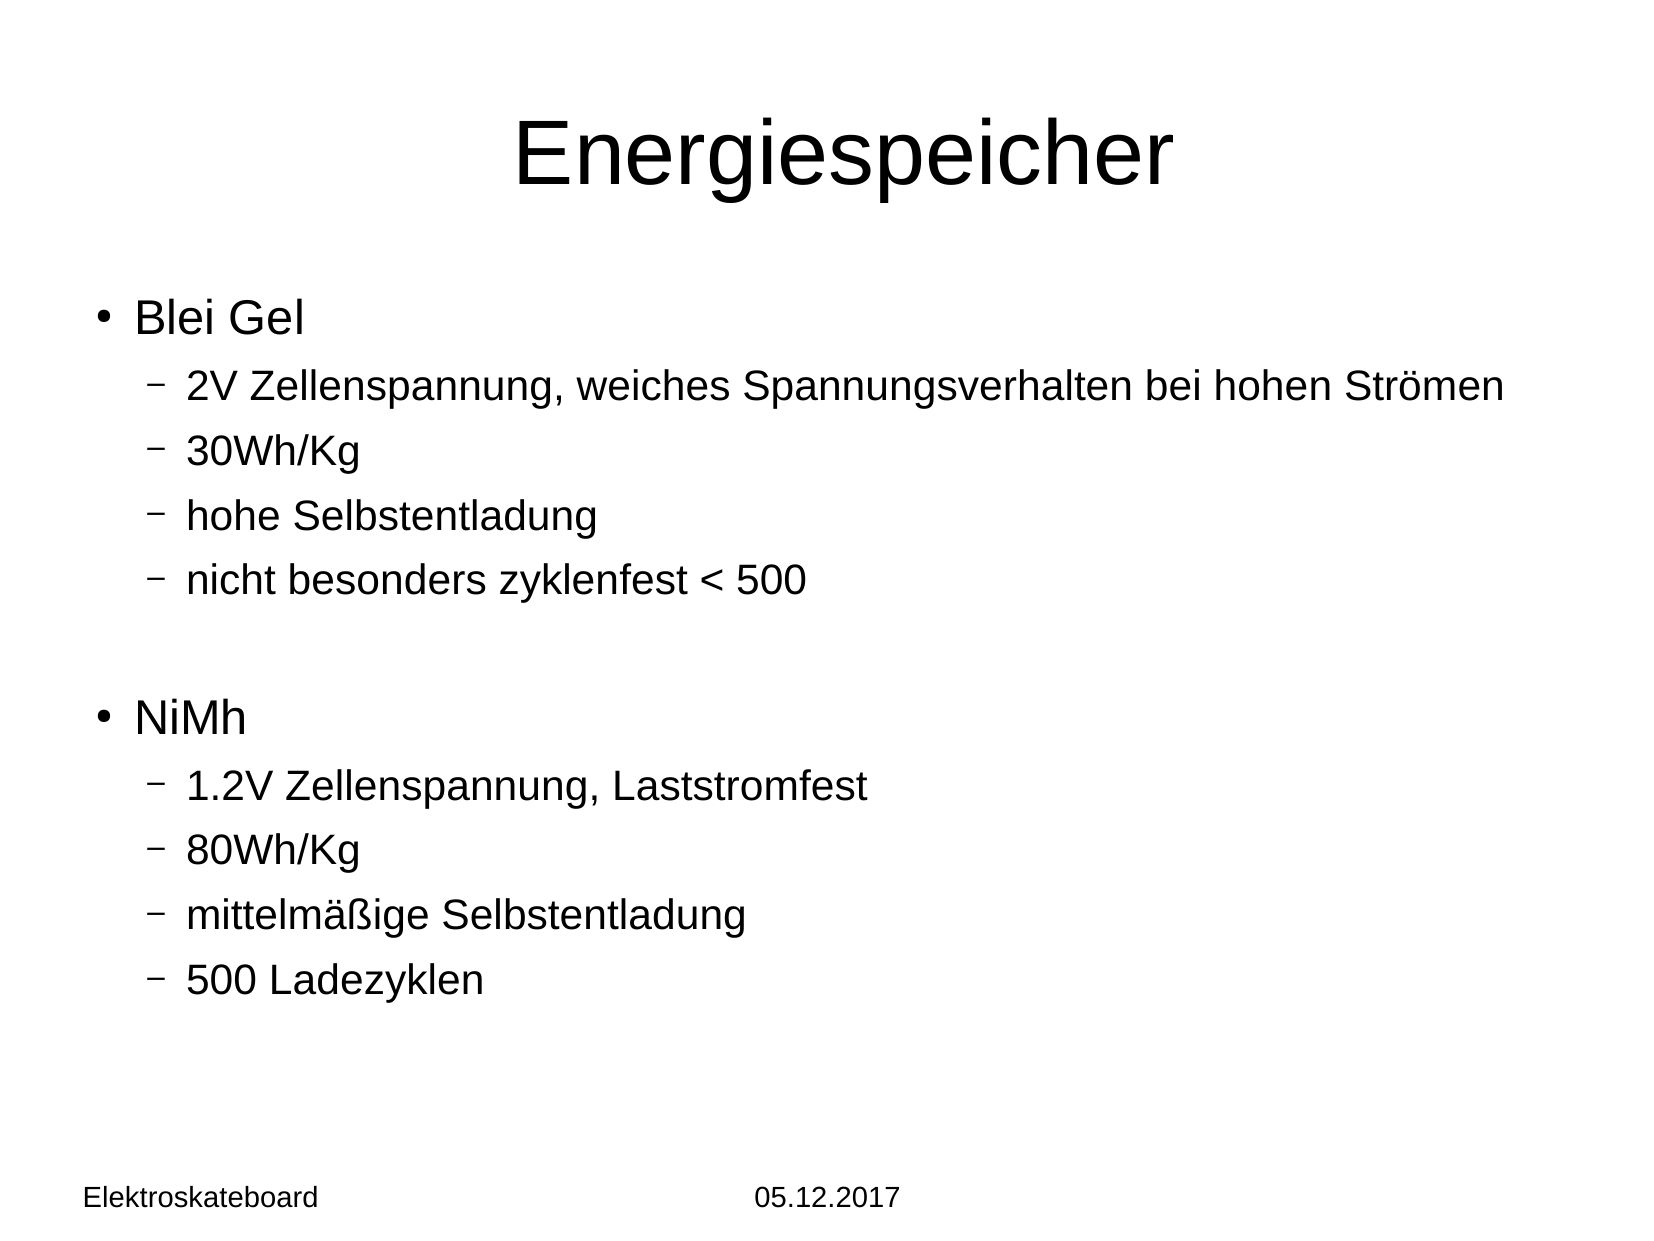

# Energiespeicher
Blei Gel
2V Zellenspannung, weiches Spannungsverhalten bei hohen Strömen
30Wh/Kg
hohe Selbstentladung
nicht besonders zyklenfest < 500
NiMh
1.2V Zellenspannung, Laststromfest
80Wh/Kg
mittelmäßige Selbstentladung
500 Ladezyklen